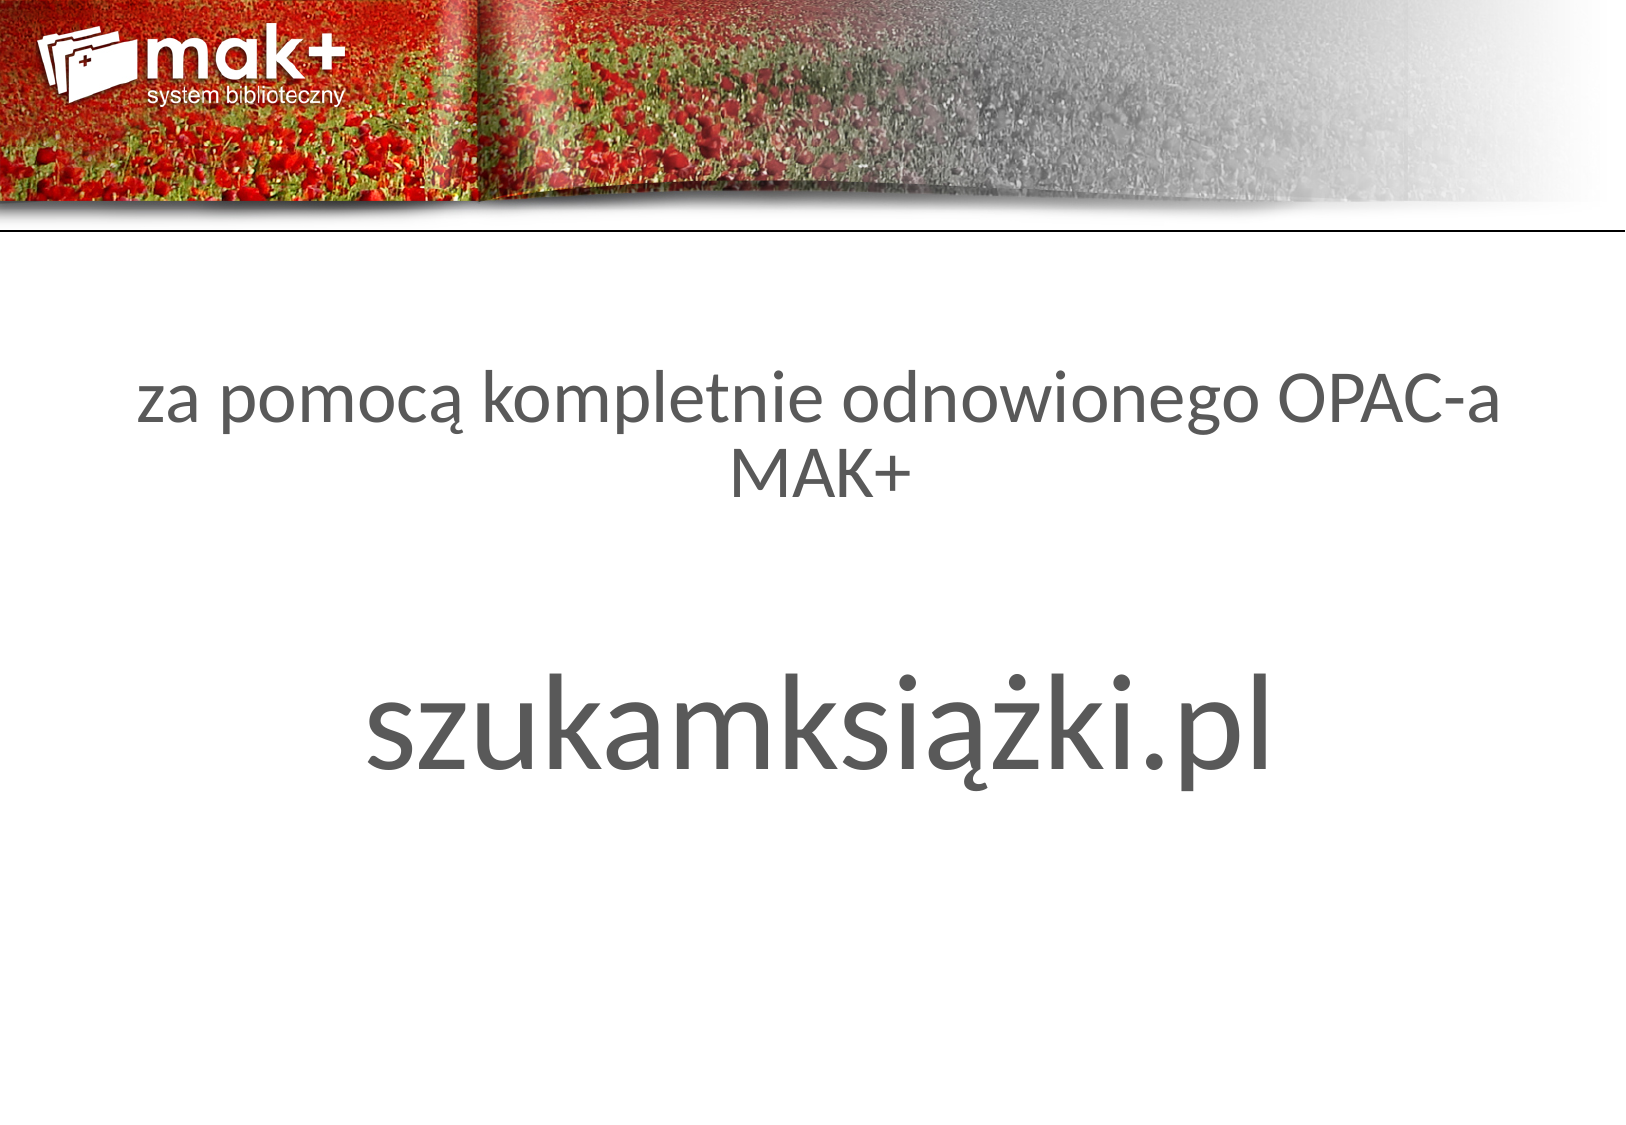

za pomocą kompletnie odnowionego OPAC-a MAK+
szukamksiążki.pl